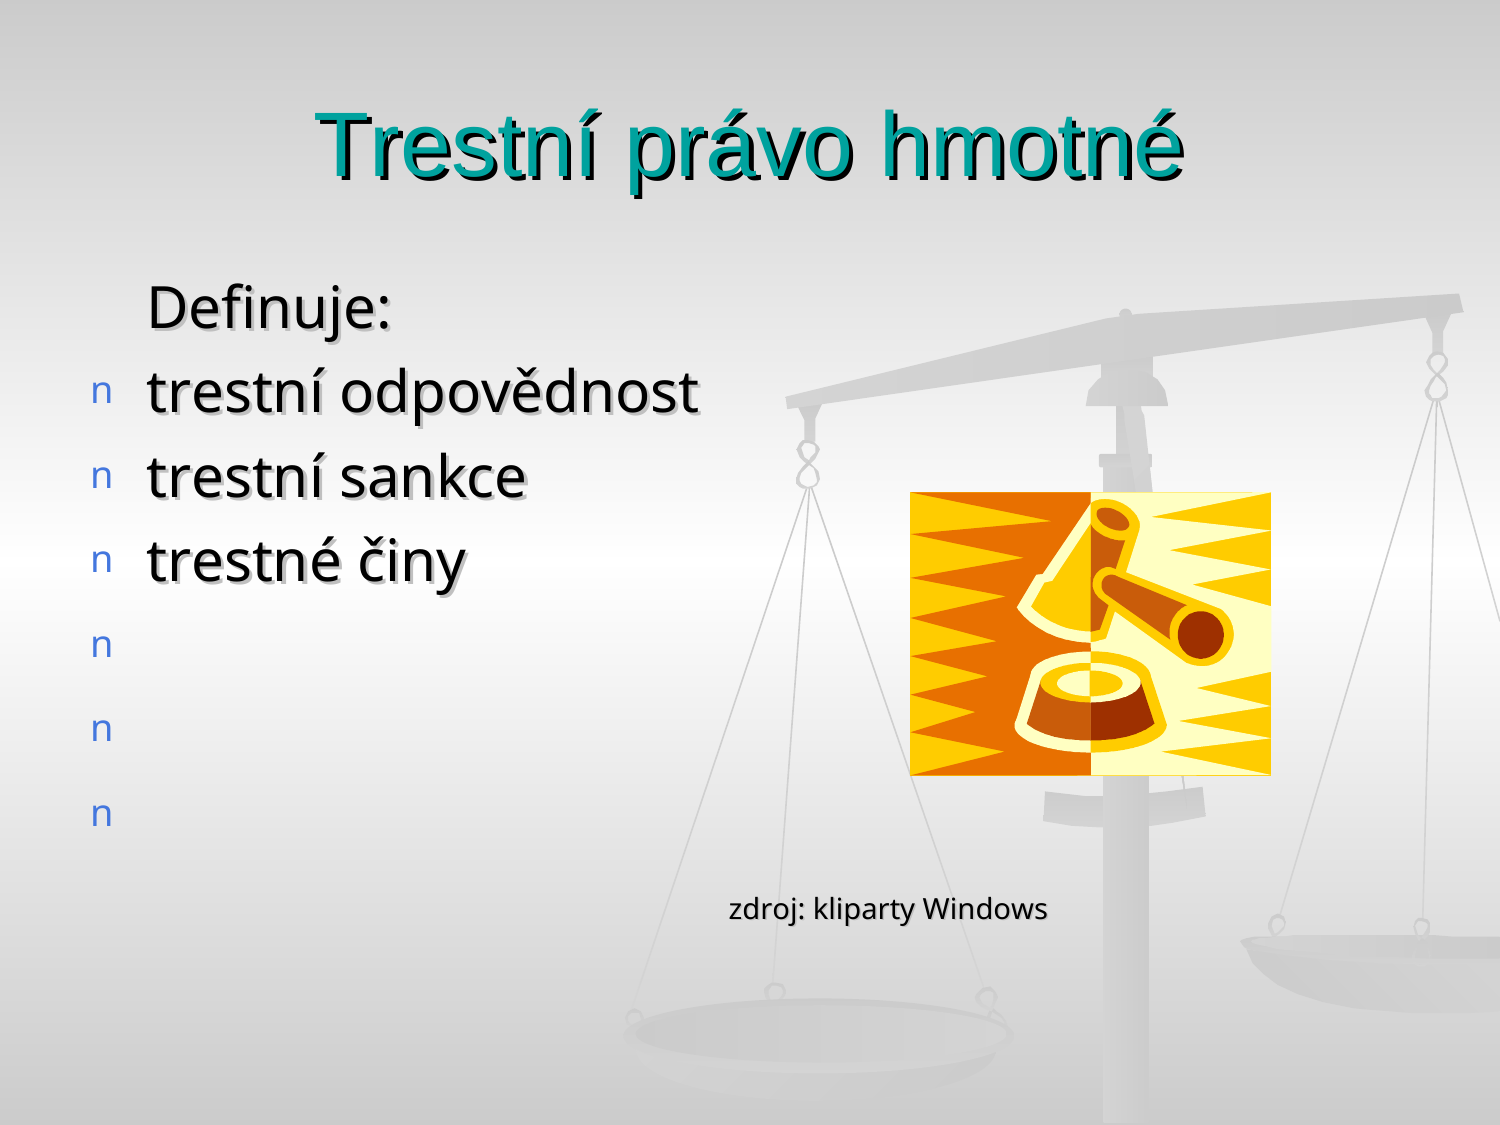

# Trestní právo hmotné
Definuje:
trestní odpovědnost
trestní sankce
trestné činy
						 zdroj: kliparty Windows